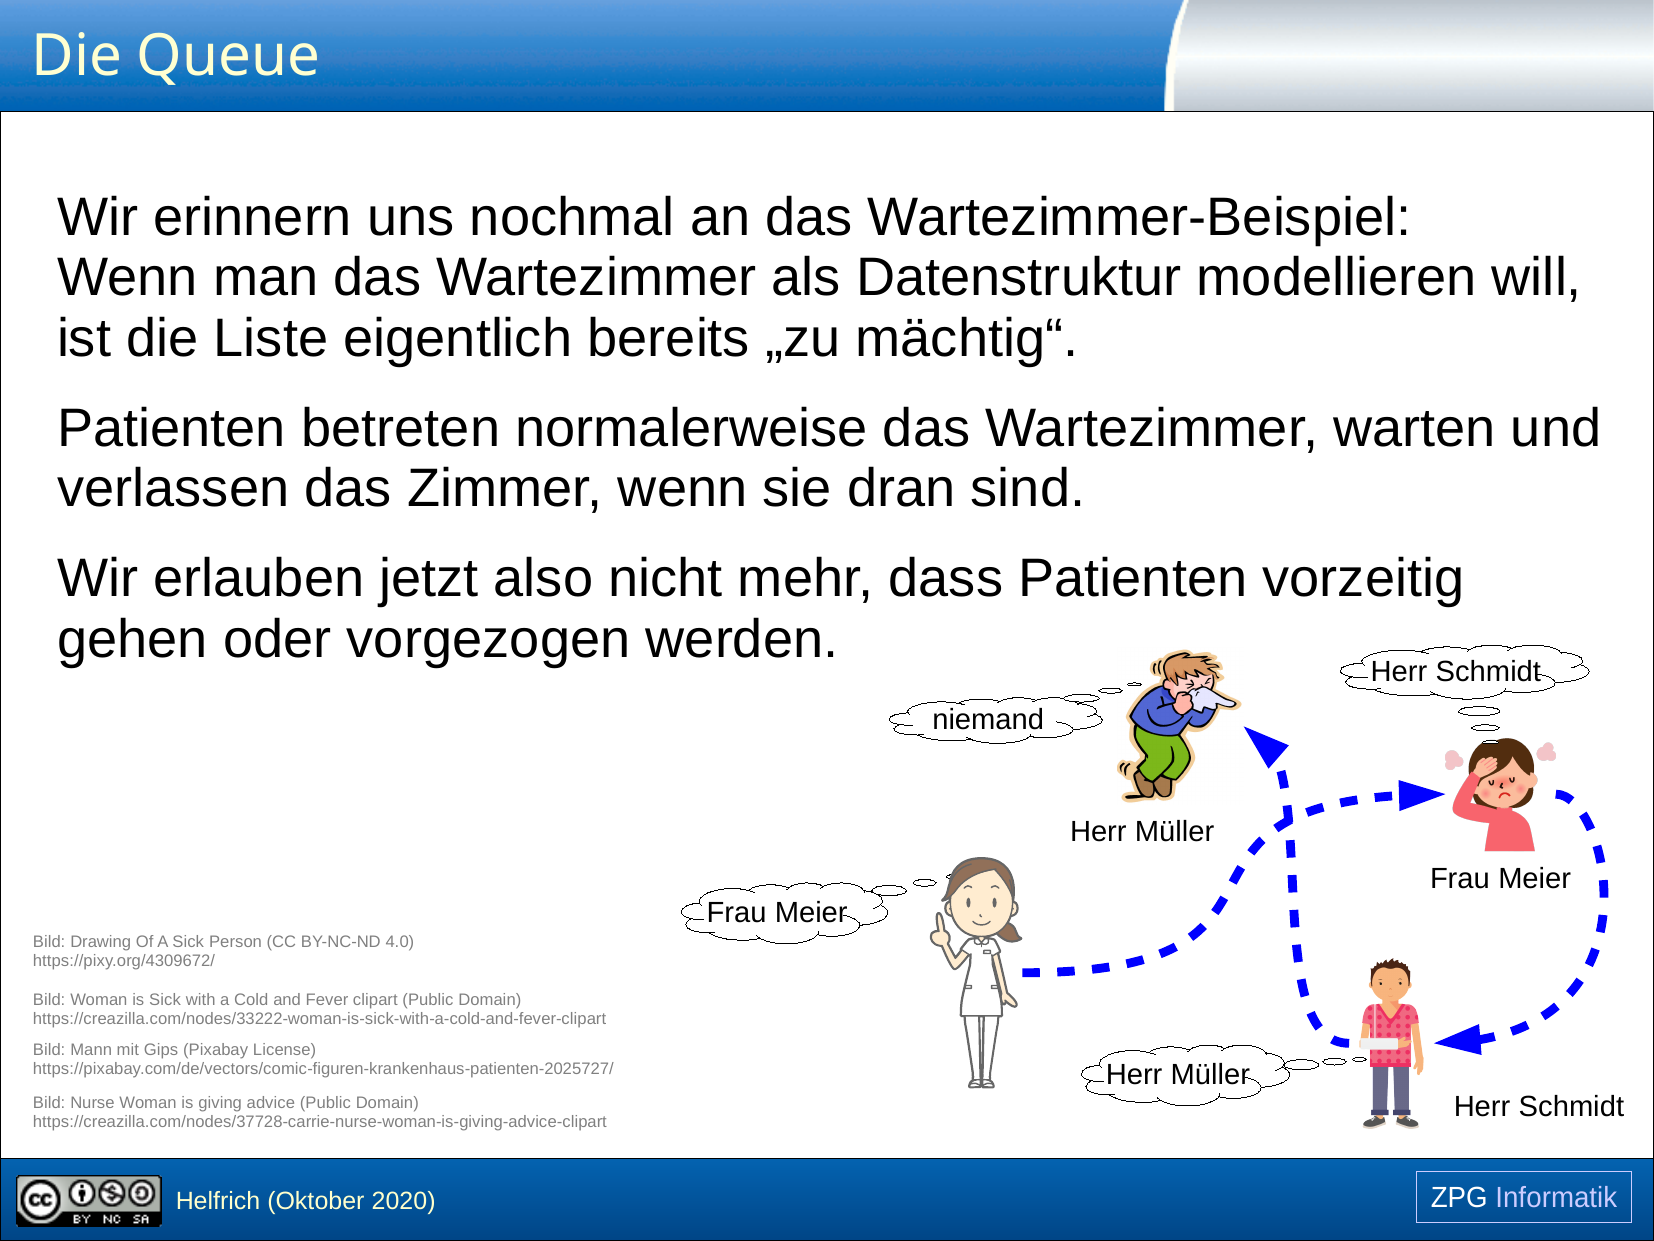

# Die Queue
Wir erinnern uns nochmal an das Wartezimmer-Beispiel:
Wenn man das Wartezimmer als Datenstruktur modellieren will, ist die Liste eigentlich bereits „zu mächtig“.
Patienten betreten normalerweise das Wartezimmer, warten und verlassen das Zimmer, wenn sie dran sind.
Wir erlauben jetzt also nicht mehr, dass Patienten vorzeitig gehen oder vorgezogen werden.
Herr Schmidt
Herr Müller
niemand
Frau Meier
Frau Meier
				Herr Schmidt
Herr Müller
Bild: Drawing Of A Sick Person (CC BY-NC-ND 4.0)
https://pixy.org/4309672/
Bild: Woman is Sick with a Cold and Fever clipart (Public Domain)
https://creazilla.com/nodes/33222-woman-is-sick-with-a-cold-and-fever-clipart
Bild: Mann mit Gips (Pixabay License)
https://pixabay.com/de/vectors/comic-figuren-krankenhaus-patienten-2025727/
Bild: Nurse Woman is giving advice (Public Domain)
https://creazilla.com/nodes/37728-carrie-nurse-woman-is-giving-advice-clipart